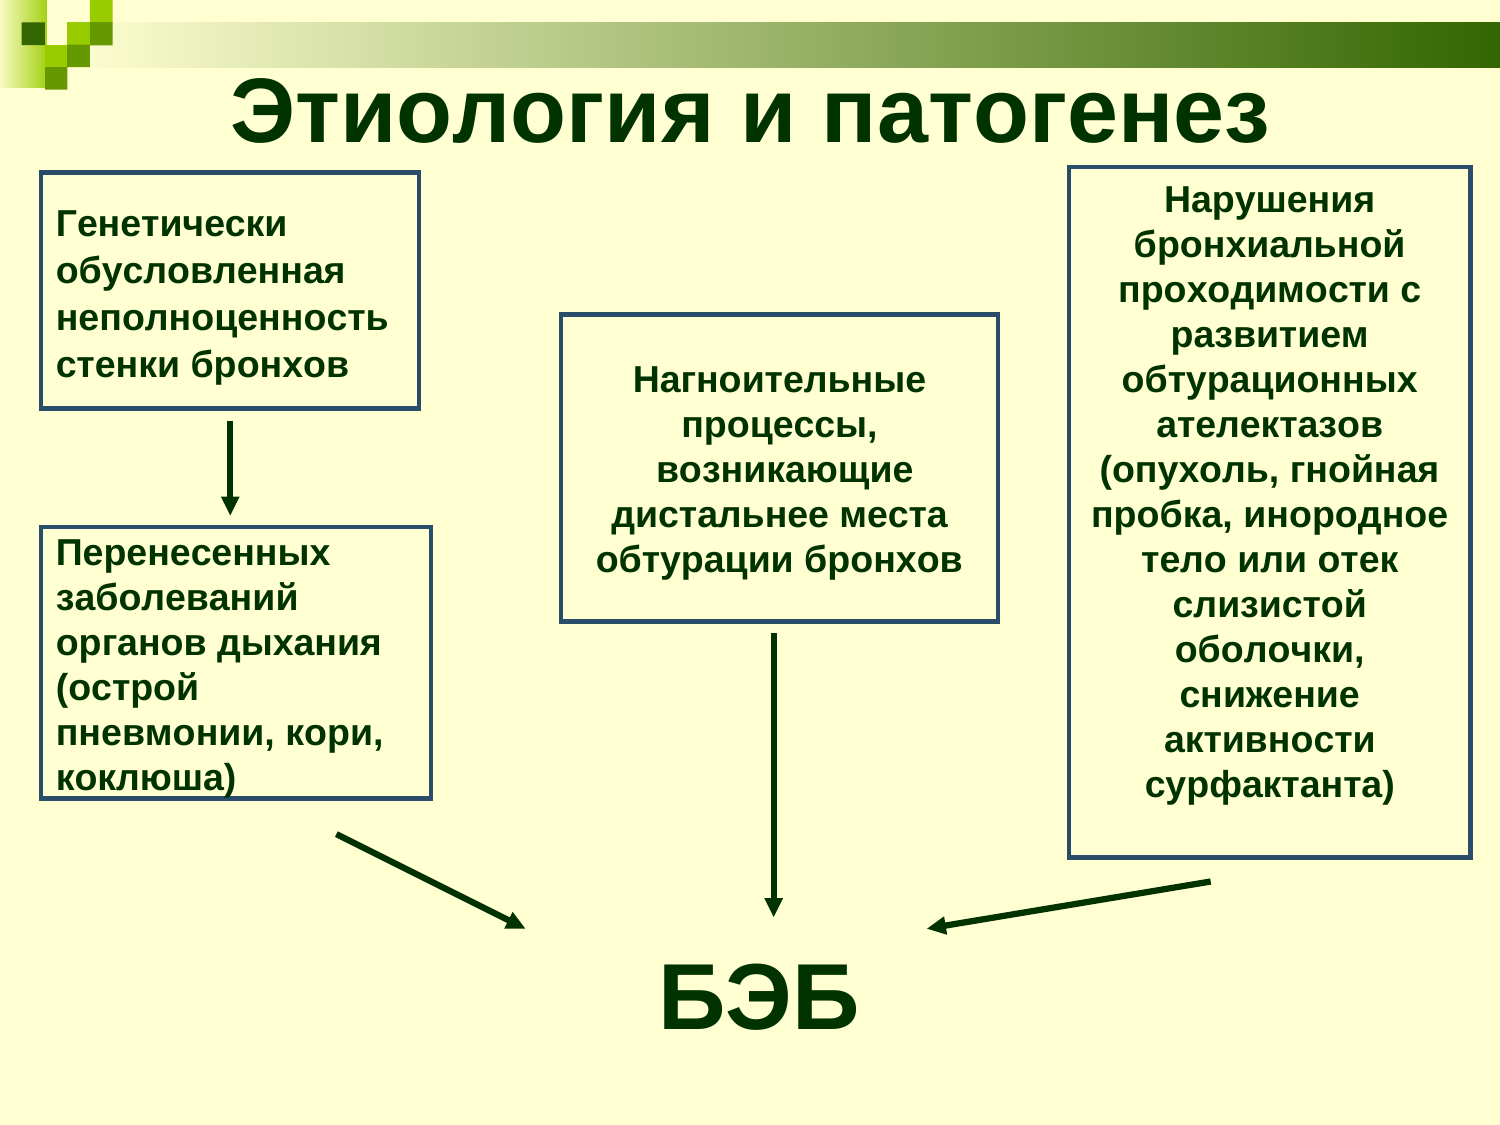

# Этиология и патогенез
Нарушения бронхиальной проходимости с развитием обтурационных ателектазов
(опухоль, гнойная пробка, инородное тело или отек слизистой оболочки, снижение активности сурфактанта)
Генетически обусловленная неполноценность стенки бронхов
Нагноительные процессы,
 возникающие дистальнее места обтурации бронхов
Перенесенных заболеваний органов дыхания (острой пневмонии, кори, коклюша)
БЭБ